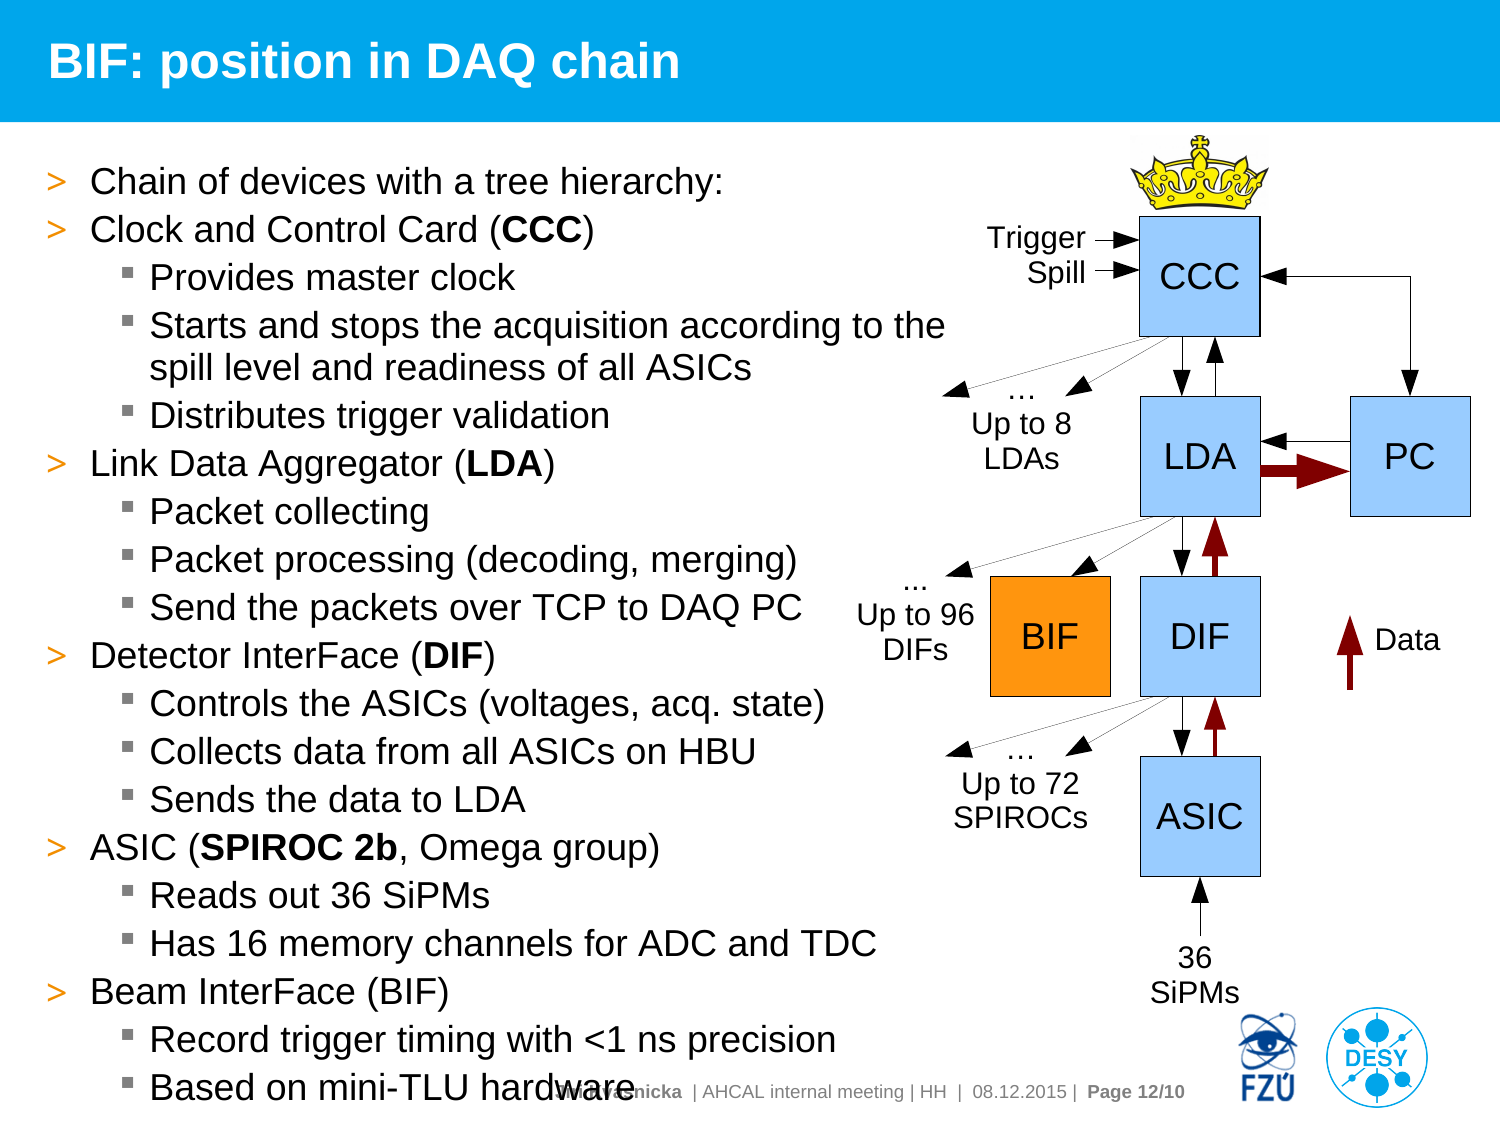

# BIF: position in DAQ chain
Chain of devices with a tree hierarchy:
Clock and Control Card (CCC)
Provides master clock
Starts and stops the acquisition according to the spill level and readiness of all ASICs
Distributes trigger validation
Link Data Aggregator (LDA)
Packet collecting
Packet processing (decoding, merging)
Send the packets over TCP to DAQ PC
Detector InterFace (DIF)
Controls the ASICs (voltages, acq. state)
Collects data from all ASICs on HBU
Sends the data to LDA
ASIC (SPIROC 2b, Omega group)
Reads out 36 SiPMs
Has 16 memory channels for ADC and TDC
Beam InterFace (BIF)
Record trigger timing with <1 ns precision
Based on mini-TLU hardware
Trigger
Spill
CCC
…
Up to 8
LDAs
LDA
PC
...
Up to 96
DIFs
BIF
DIF
Data
…
Up to 72
SPIROCs
ASIC
36
SiPMs